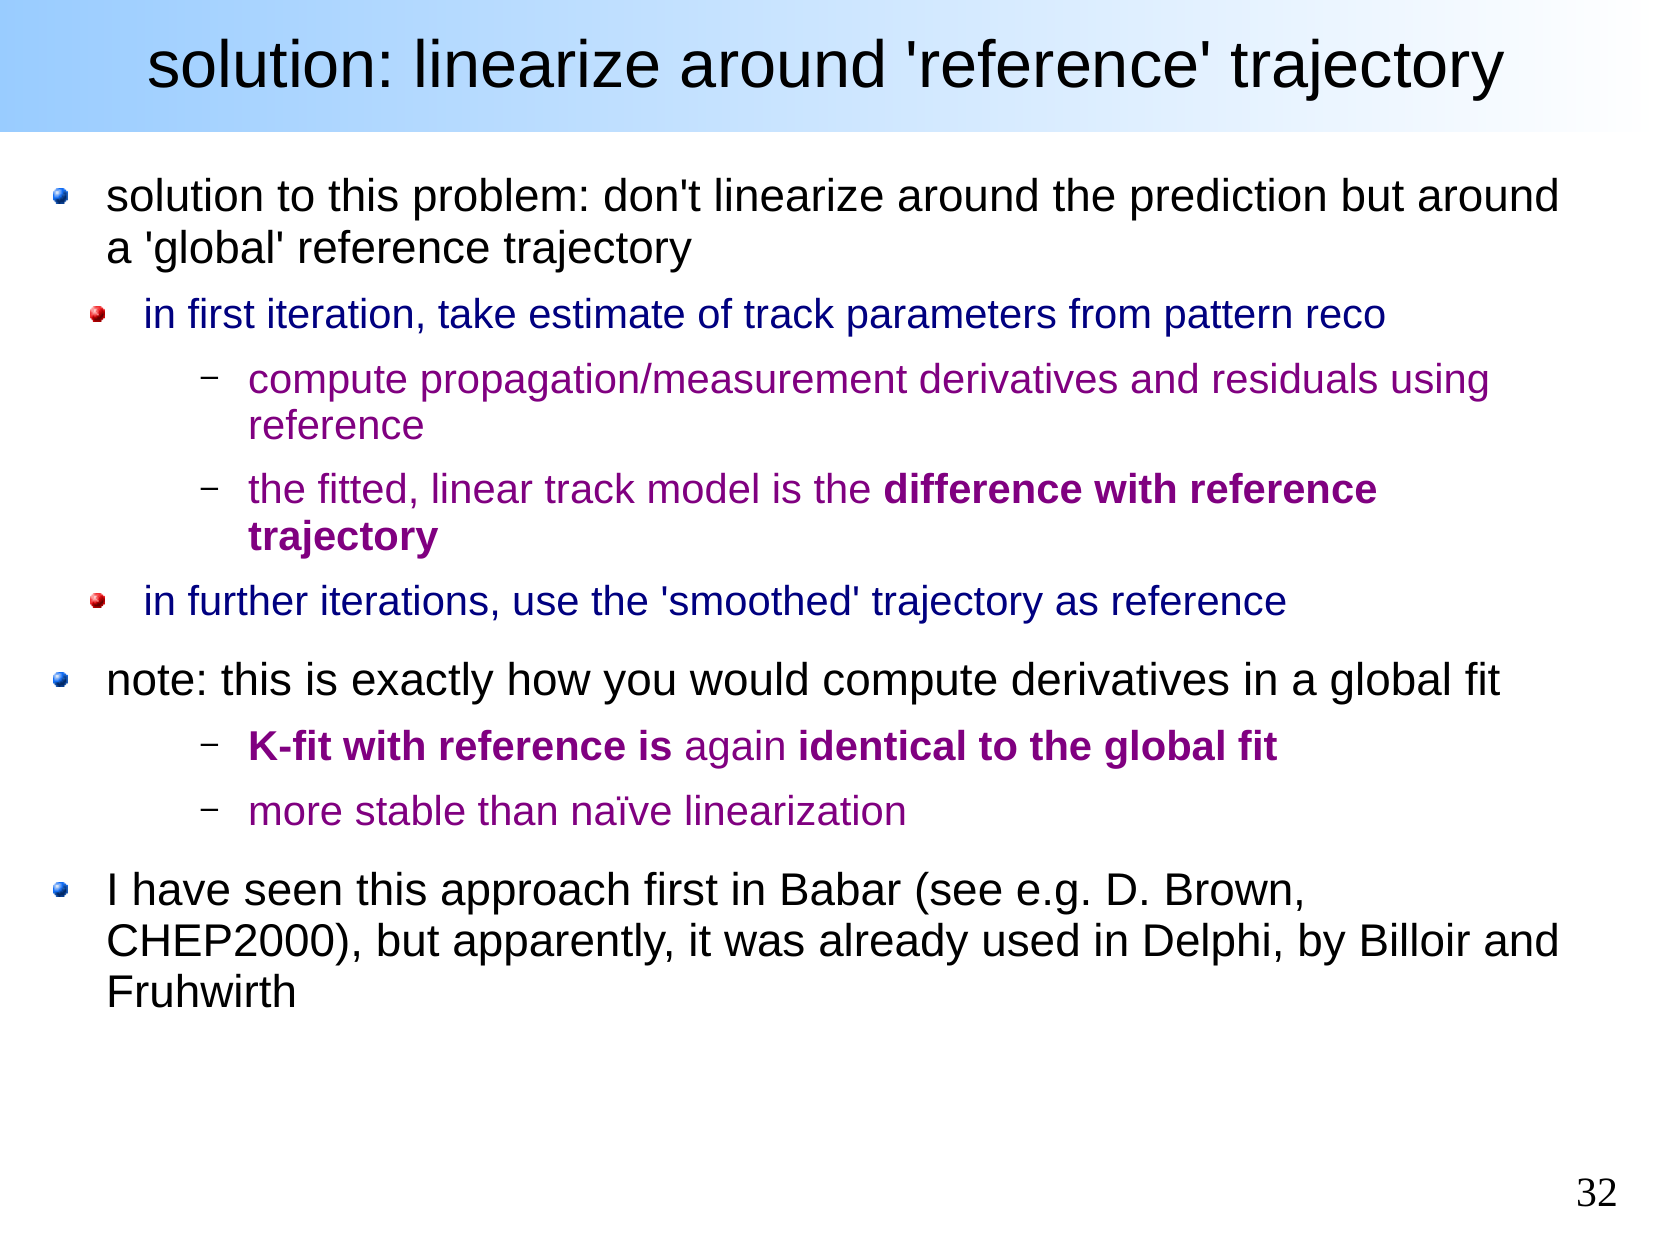

# solution: linearize around 'reference' trajectory
solution to this problem: don't linearize around the prediction but around a 'global' reference trajectory
in first iteration, take estimate of track parameters from pattern reco
compute propagation/measurement derivatives and residuals using reference
the fitted, linear track model is the difference with reference trajectory
in further iterations, use the 'smoothed' trajectory as reference
note: this is exactly how you would compute derivatives in a global fit
K-fit with reference is again identical to the global fit
more stable than naïve linearization
I have seen this approach first in Babar (see e.g. D. Brown, CHEP2000), but apparently, it was already used in Delphi, by Billoir and Fruhwirth
32